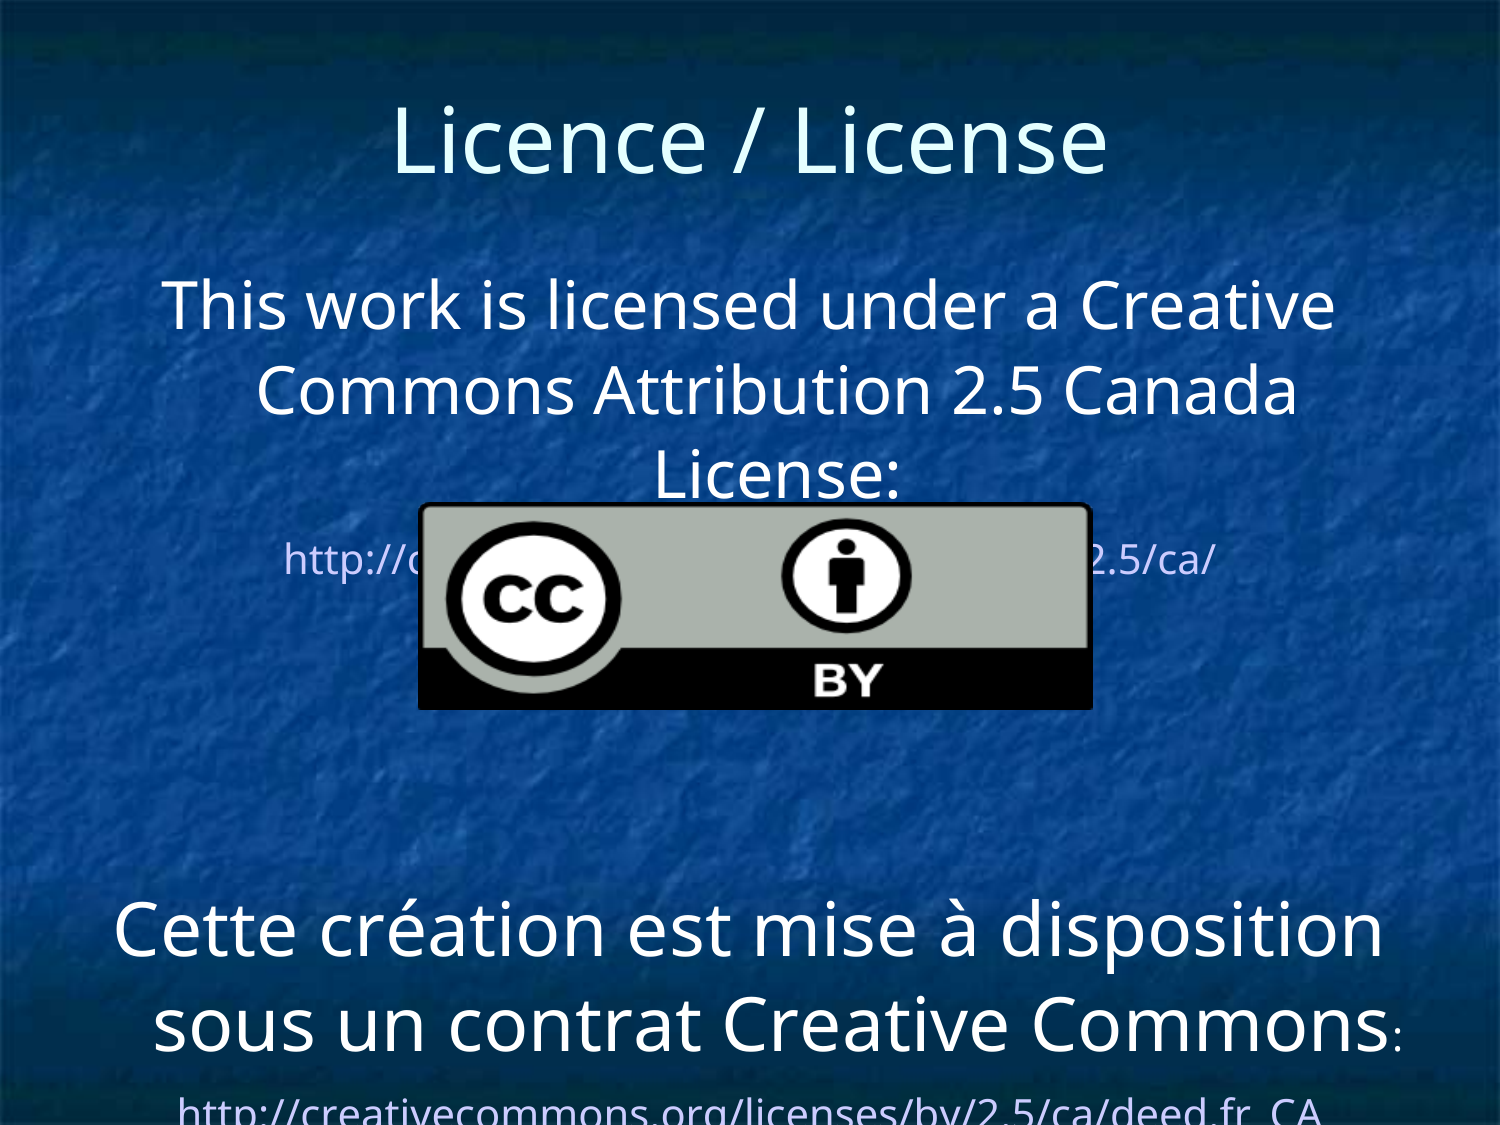

Licence / License
This work is licensed under a Creative Commons Attribution 2.5 Canada License:
http://creativecommons.org/licenses/by/2.5/ca/
Cette création est mise à disposition sous un contrat Creative Commons:
http://creativecommons.org/licenses/by/2.5/ca/deed.fr_CA